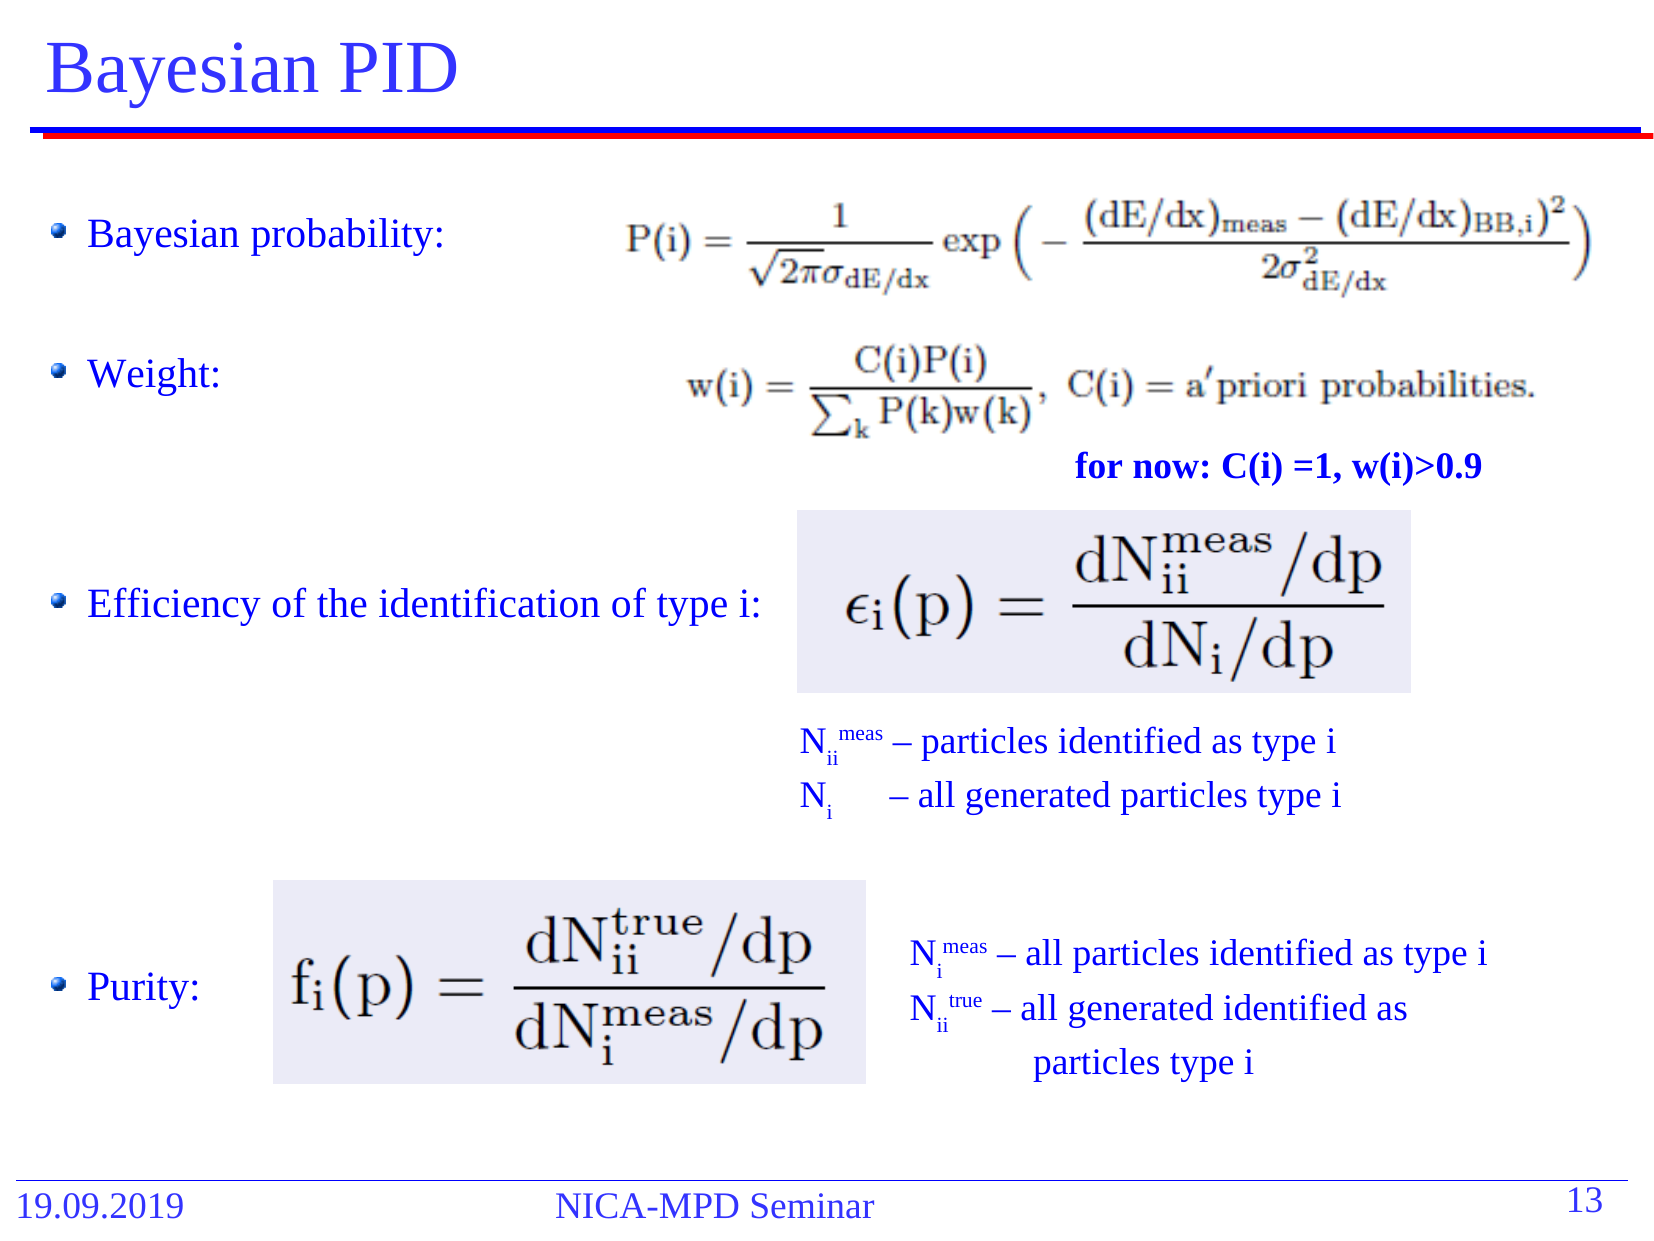

Bayesian PID
Bayesian probability:
Weight:
 for now: C(i) =1, w(i)>0.9
Efficiency of the identification of type i:
 Niimeas – particles identified as type i
 Ni – all generated particles type i
Purity:
Nimeas – all particles identified as type i
Niitrue – all generated identified as
 particles type i
13